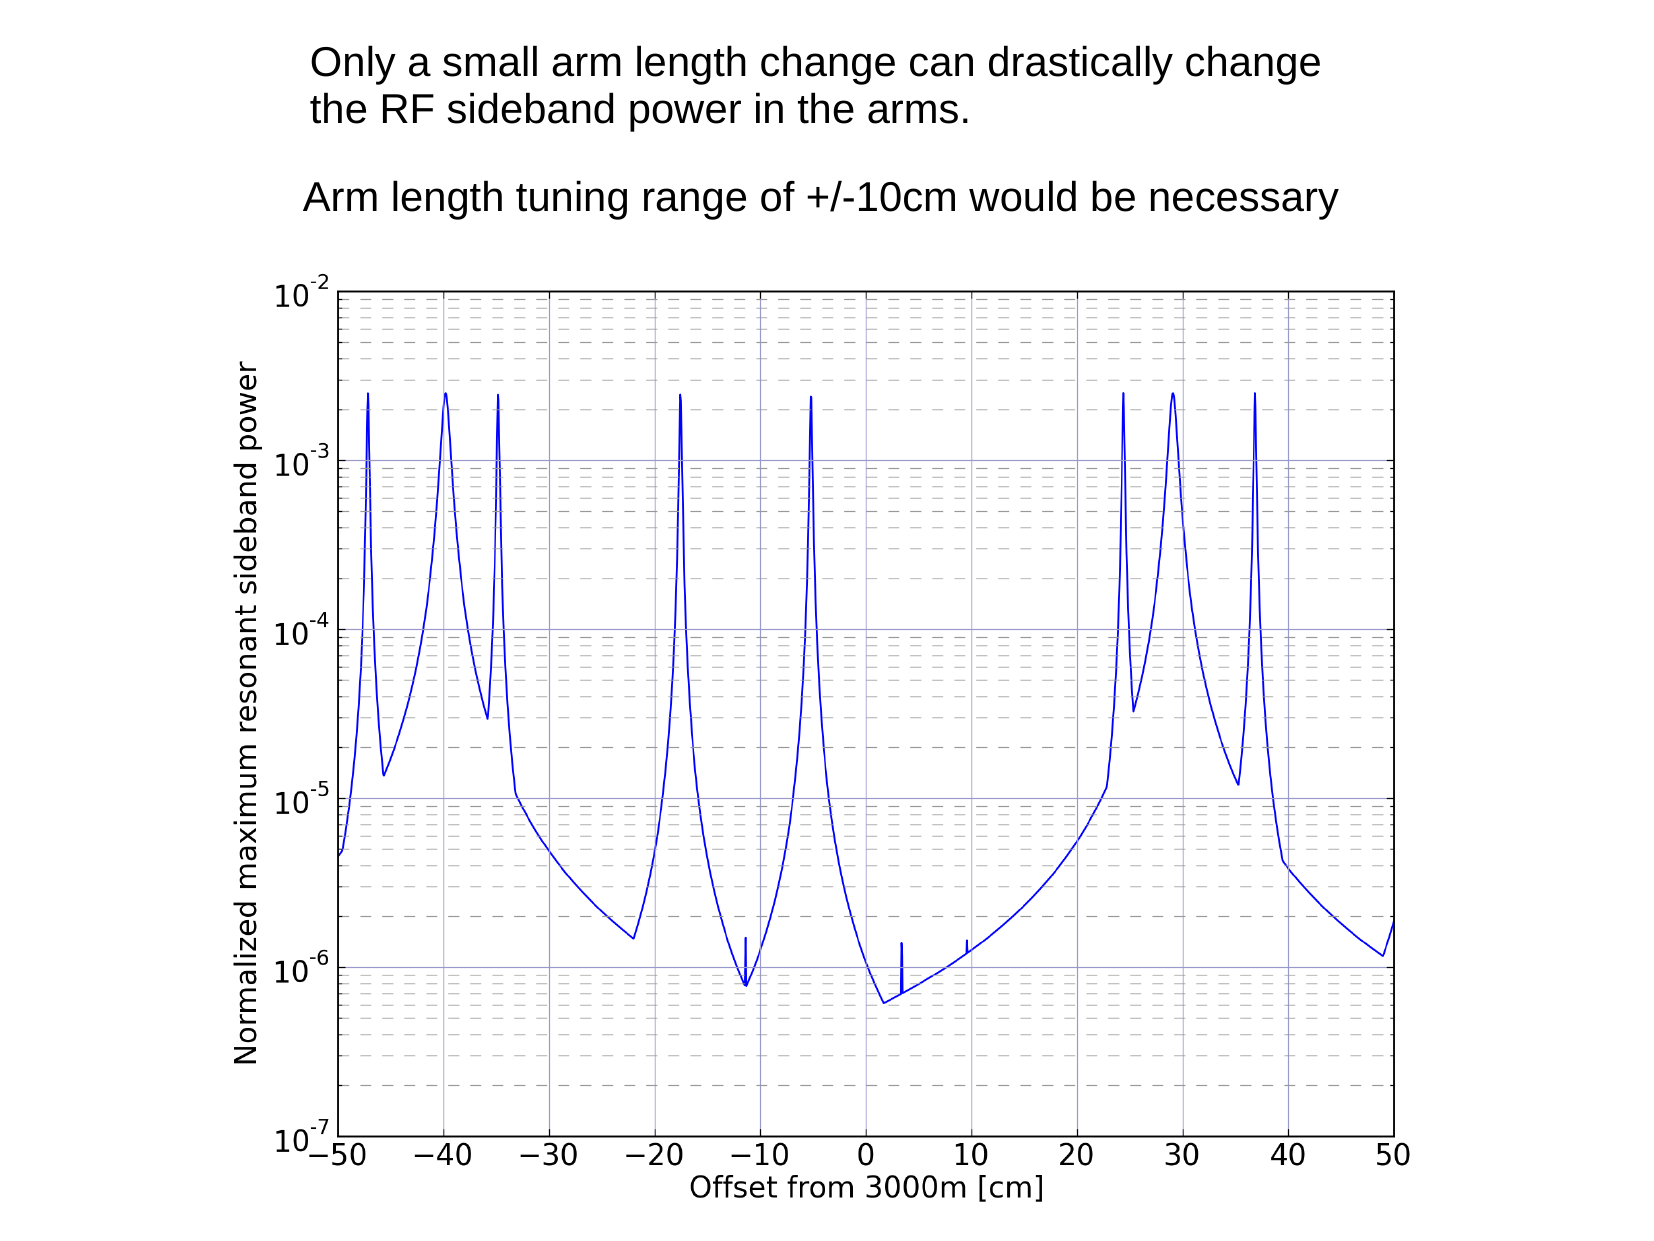

Only a small arm length change can drastically change
the RF sideband power in the arms.
Arm length tuning range of +/-10cm would be necessary